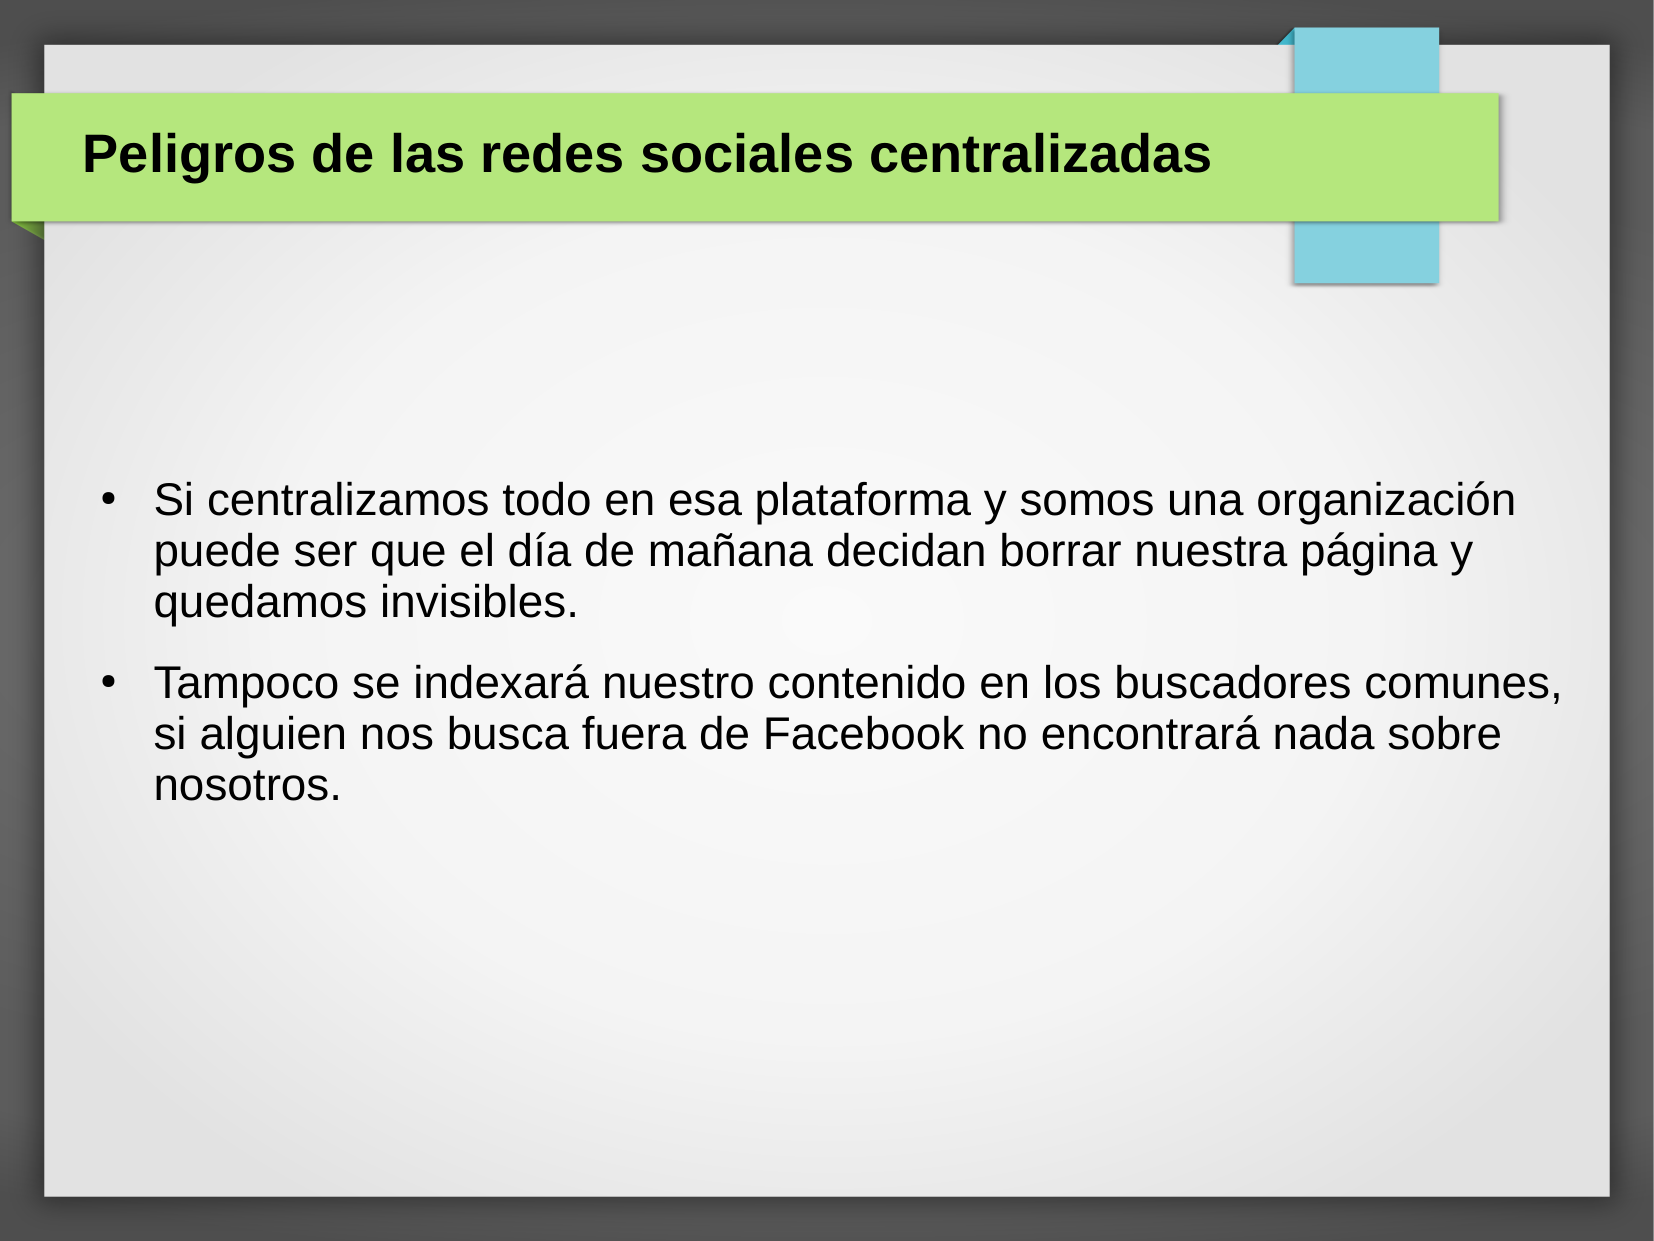

# Peligros de las redes sociales centralizadas
Si centralizamos todo en esa plataforma y somos una organización puede ser que el día de mañana decidan borrar nuestra página y quedamos invisibles.
Tampoco se indexará nuestro contenido en los buscadores comunes, si alguien nos busca fuera de Facebook no encontrará nada sobre nosotros.